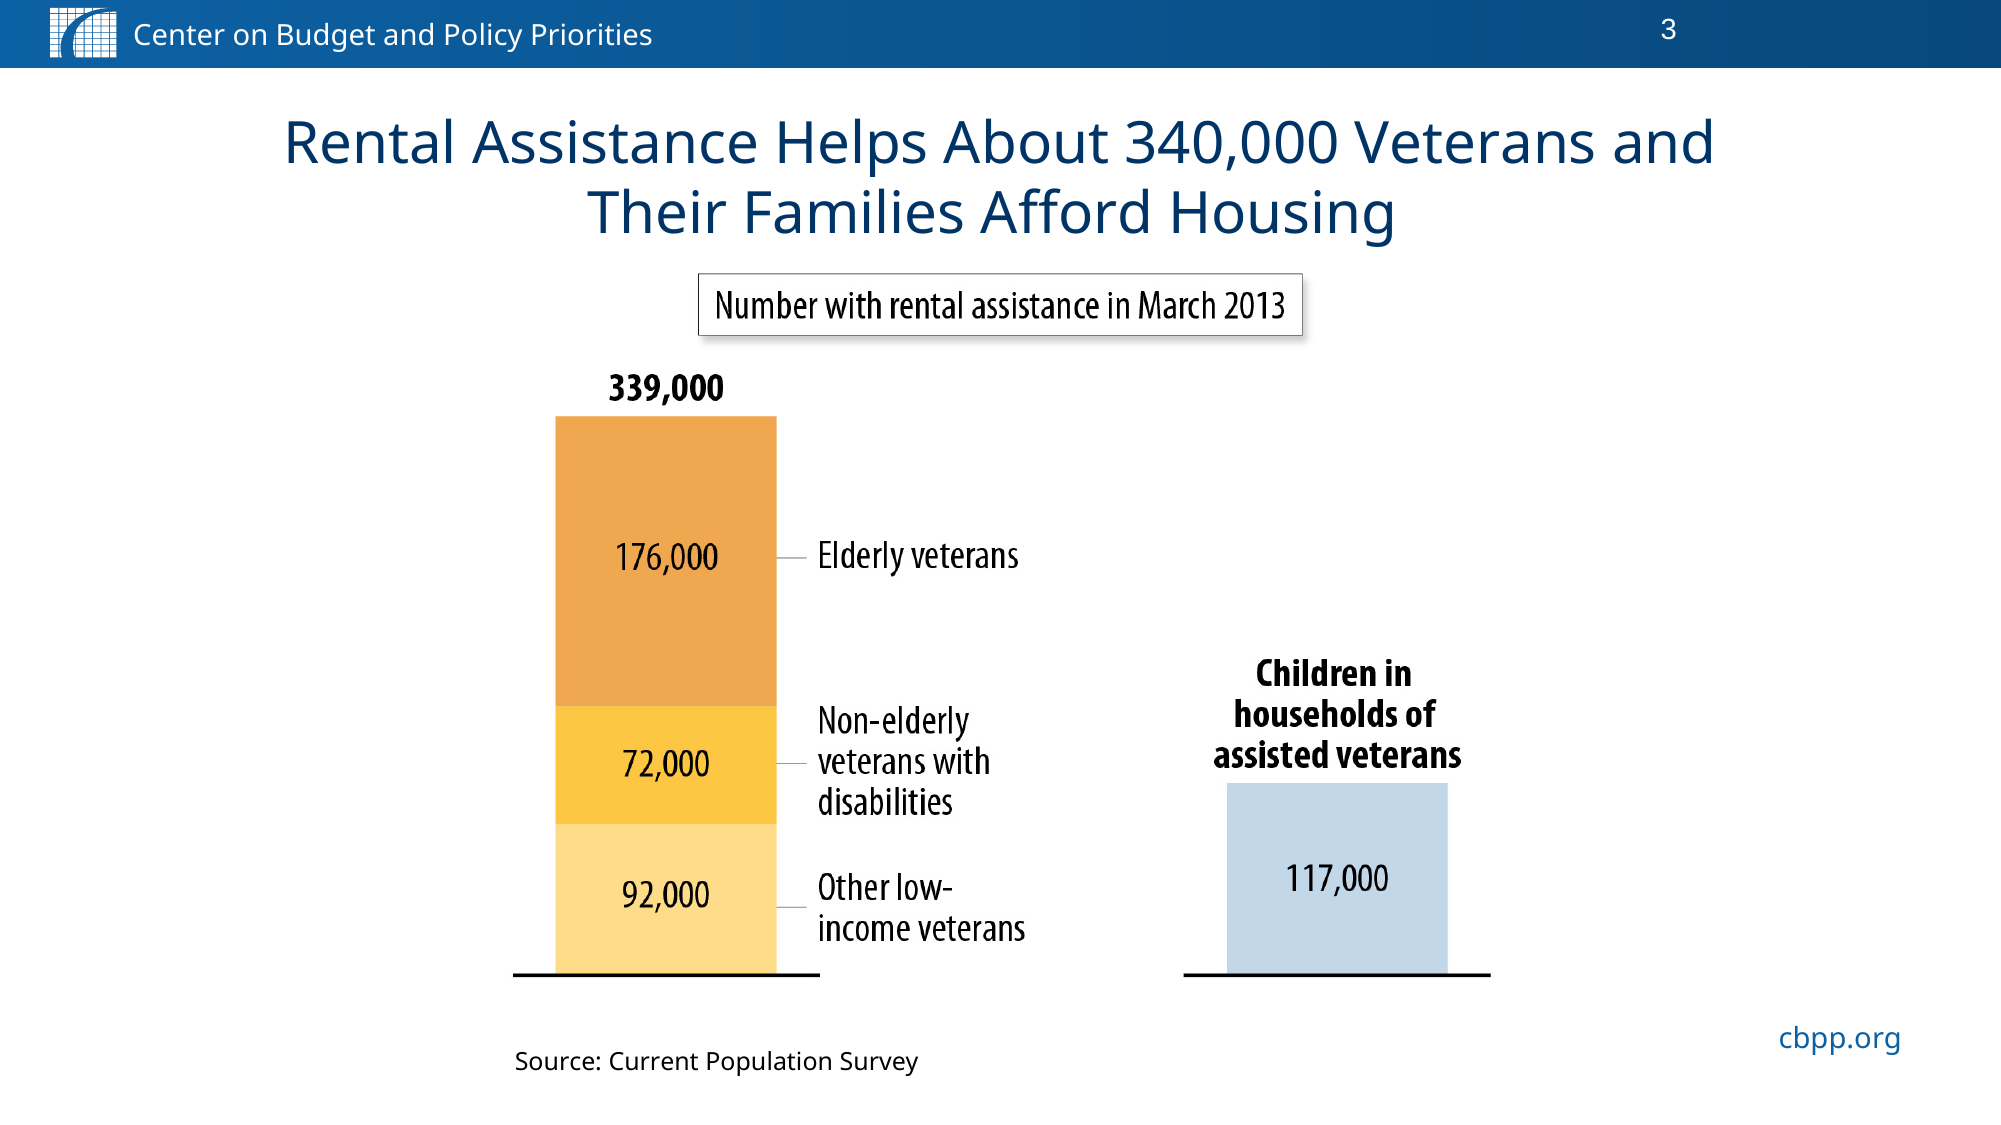

Rental Assistance Helps About 340,000 Veterans and Their Families Afford Housing
Source: Current Population Survey